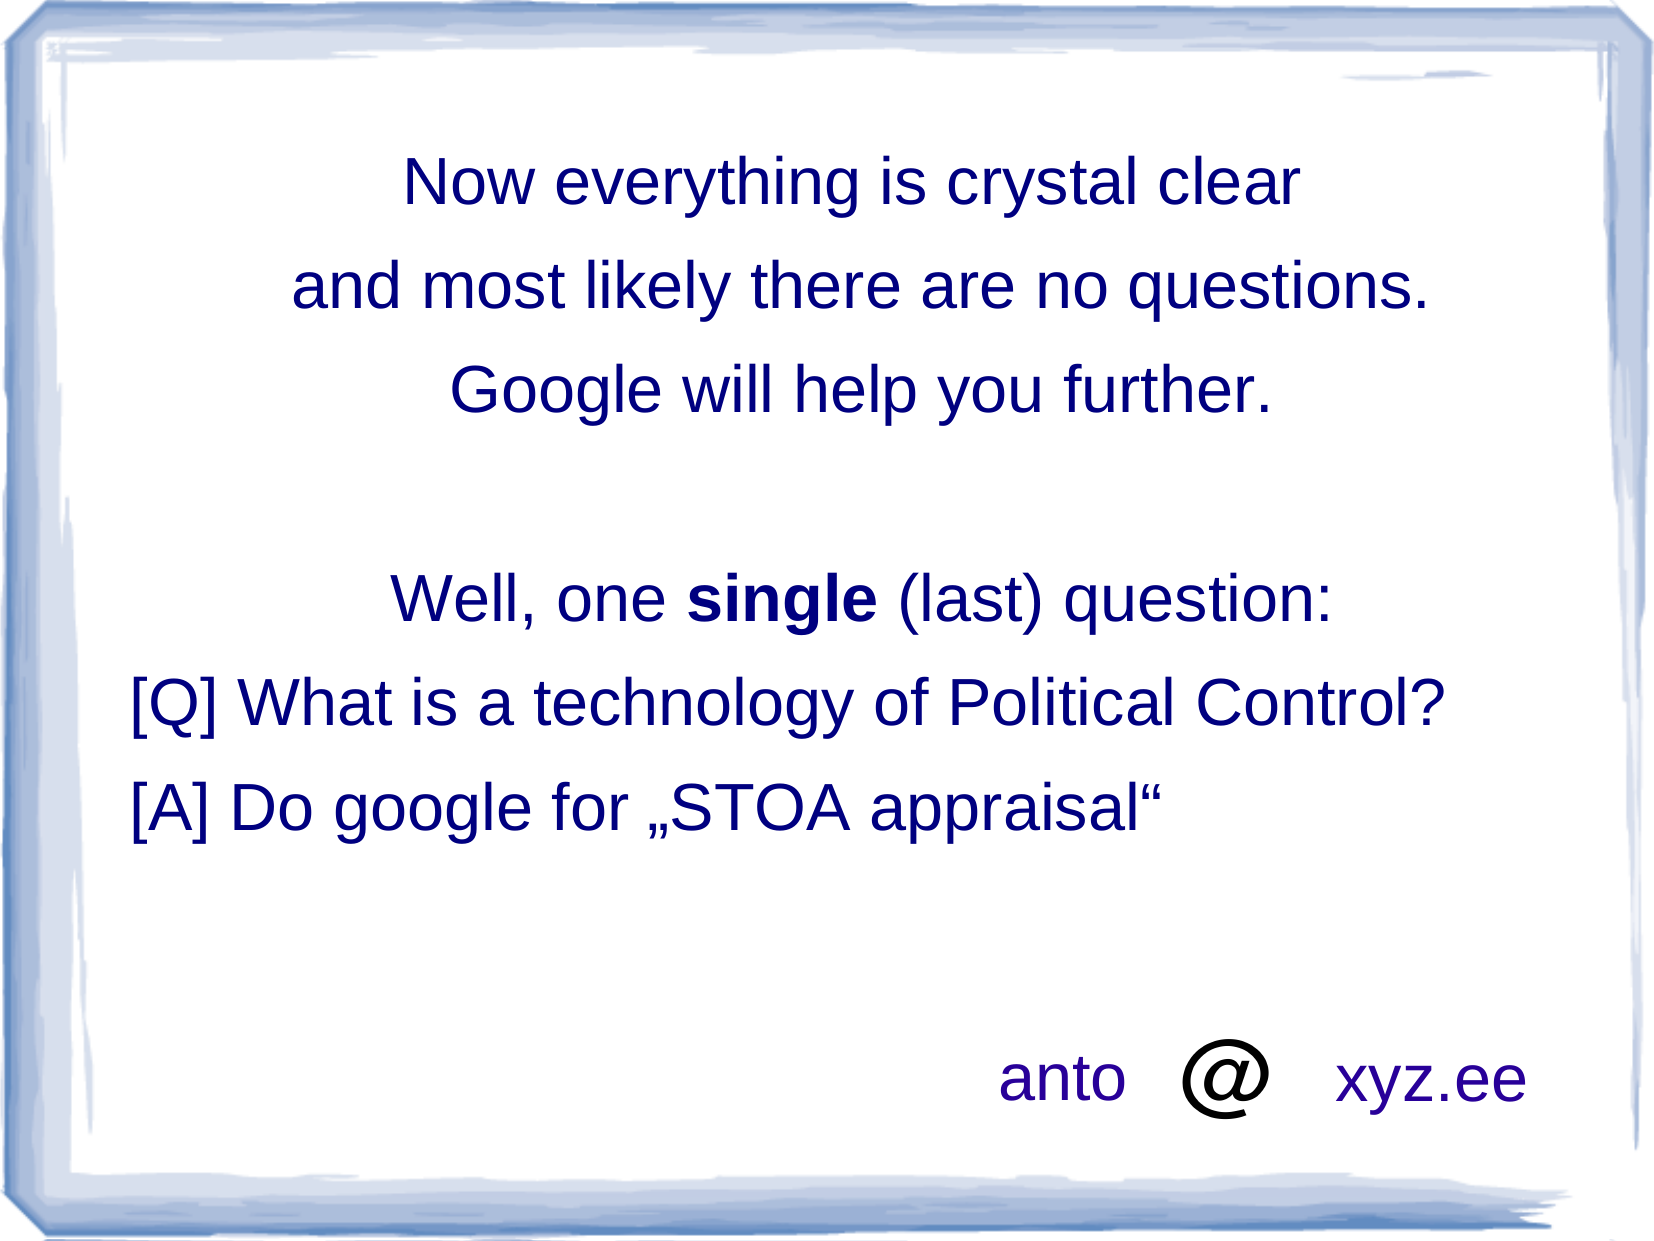

Now everything is crystal clear
and most likely there are no questions.
Google will help you further.
Well, one single (last) question:
[Q] What is a technology of Political Control?
[A] Do google for „STOA appraisal“
# anto
xyz.ee